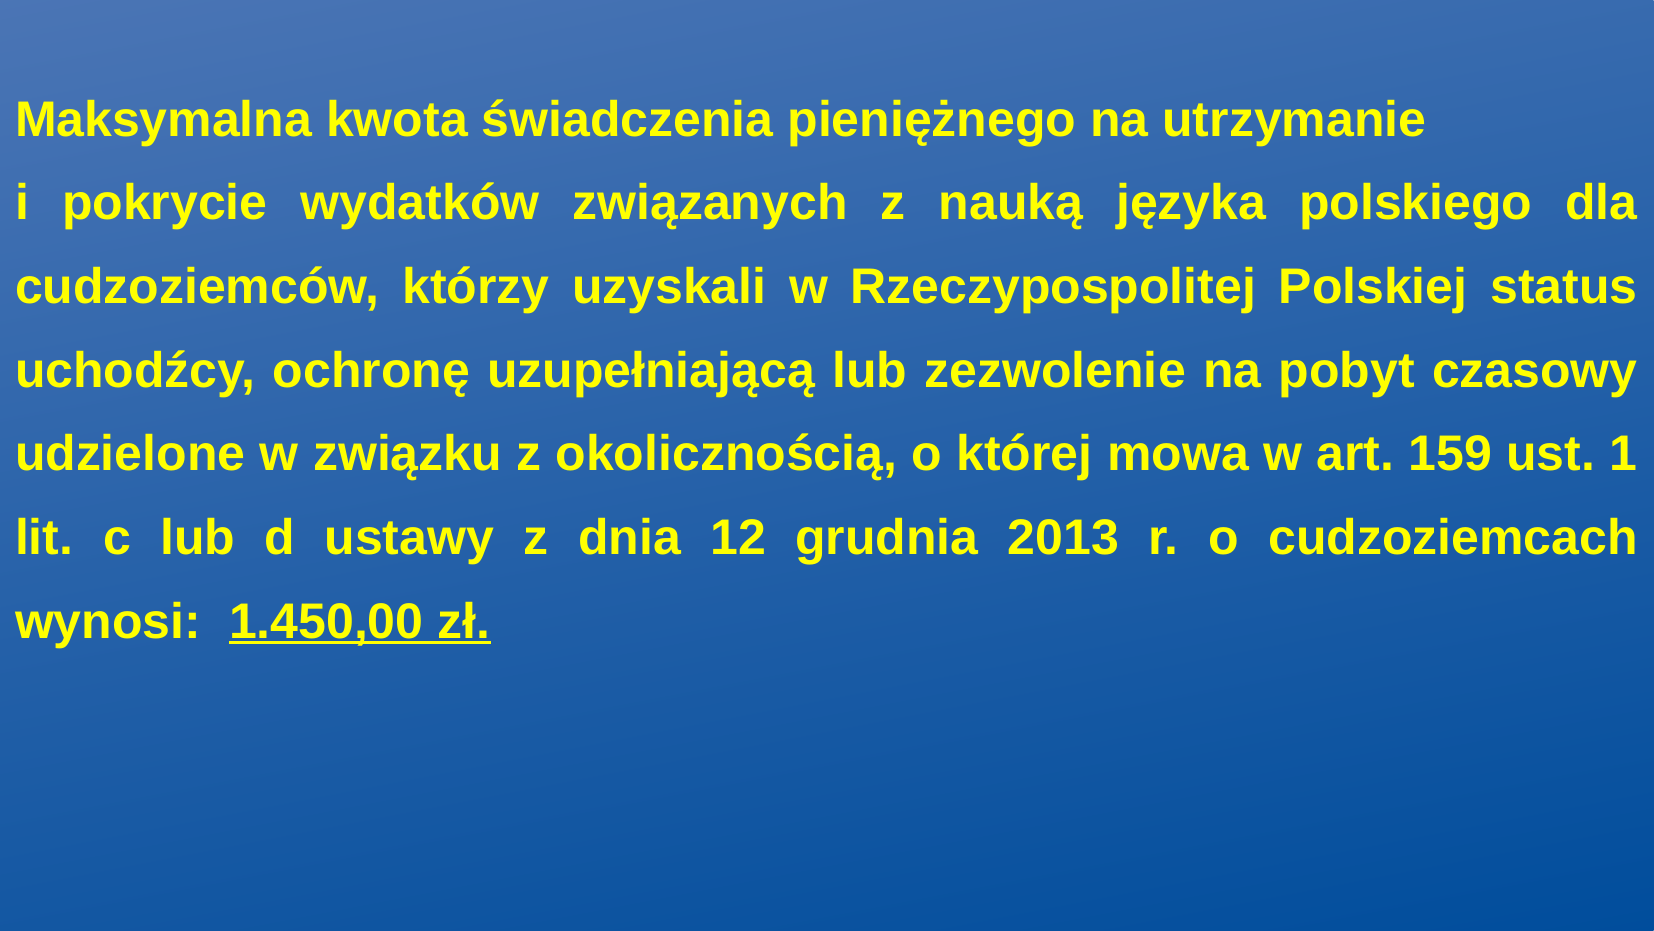

Maksymalna kwota świadczenia pieniężnego na utrzymanie i pokrycie wydatków związanych z nauką języka polskiego dla cudzoziemców, którzy uzyskali w Rzeczypospolitej Polskiej status uchodźcy, ochronę uzupełniającą lub zezwolenie na pobyt czasowy udzielone w związku z okolicznością, o której mowa w art. 159 ust. 1 lit. c lub d ustawy z dnia 12 grudnia 2013 r. o cudzoziemcach wynosi: 1.450,00 zł.